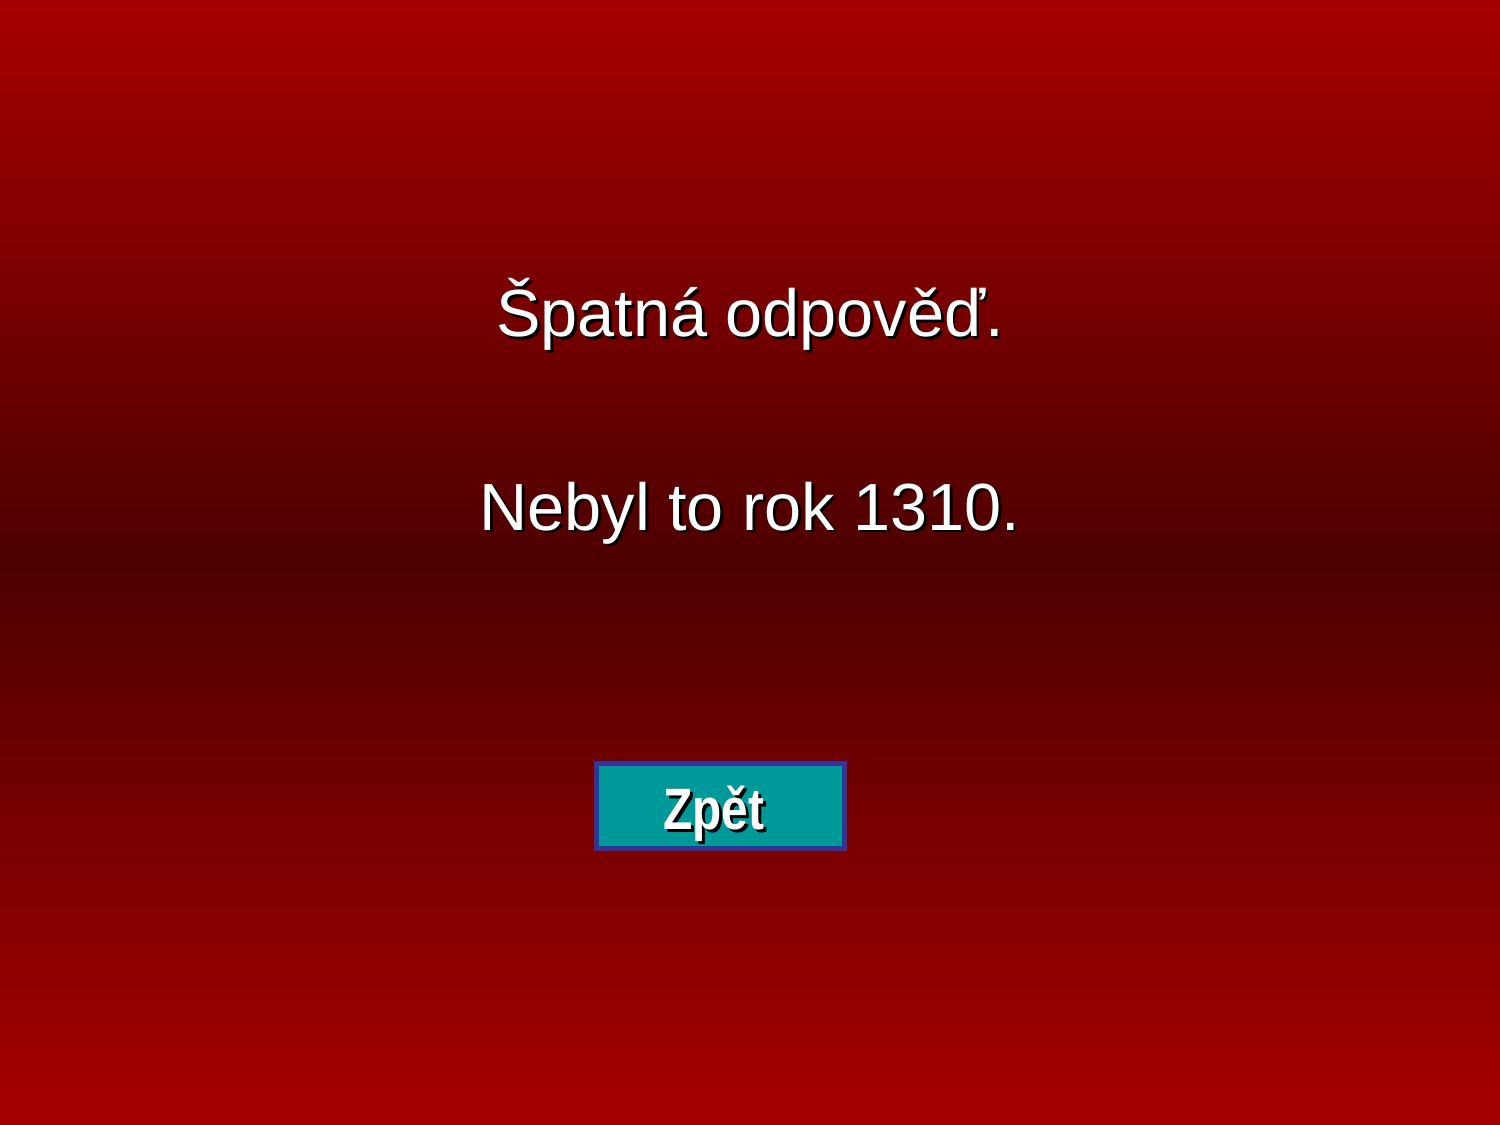

#
Špatná odpověď.
Nebyl to rok 1310.
Zpět